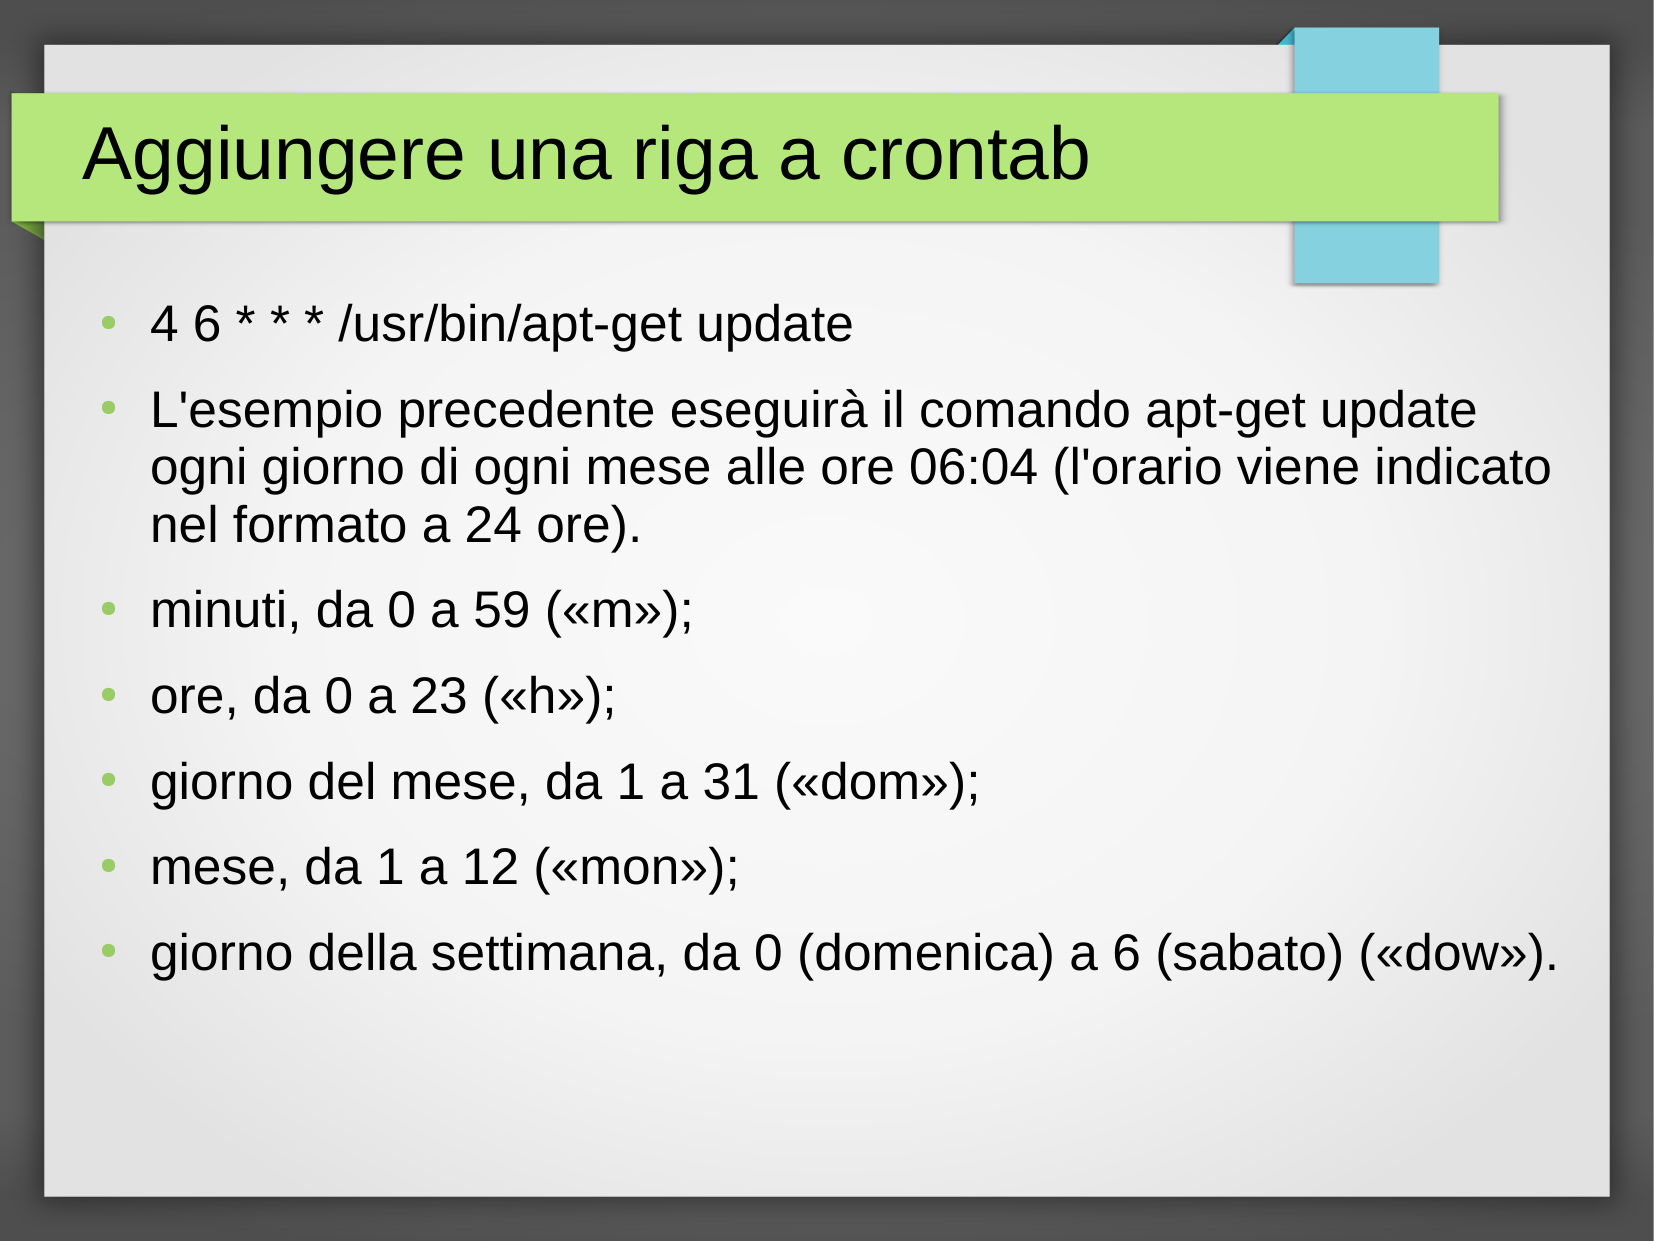

# Aggiungere una riga a crontab
4 6 * * * /usr/bin/apt-get update
L'esempio precedente eseguirà il comando apt-get update ogni giorno di ogni mese alle ore 06:04 (l'orario viene indicato nel formato a 24 ore).
minuti, da 0 a 59 («m»);
ore, da 0 a 23 («h»);
giorno del mese, da 1 a 31 («dom»);
mese, da 1 a 12 («mon»);
giorno della settimana, da 0 (domenica) a 6 (sabato) («dow»).